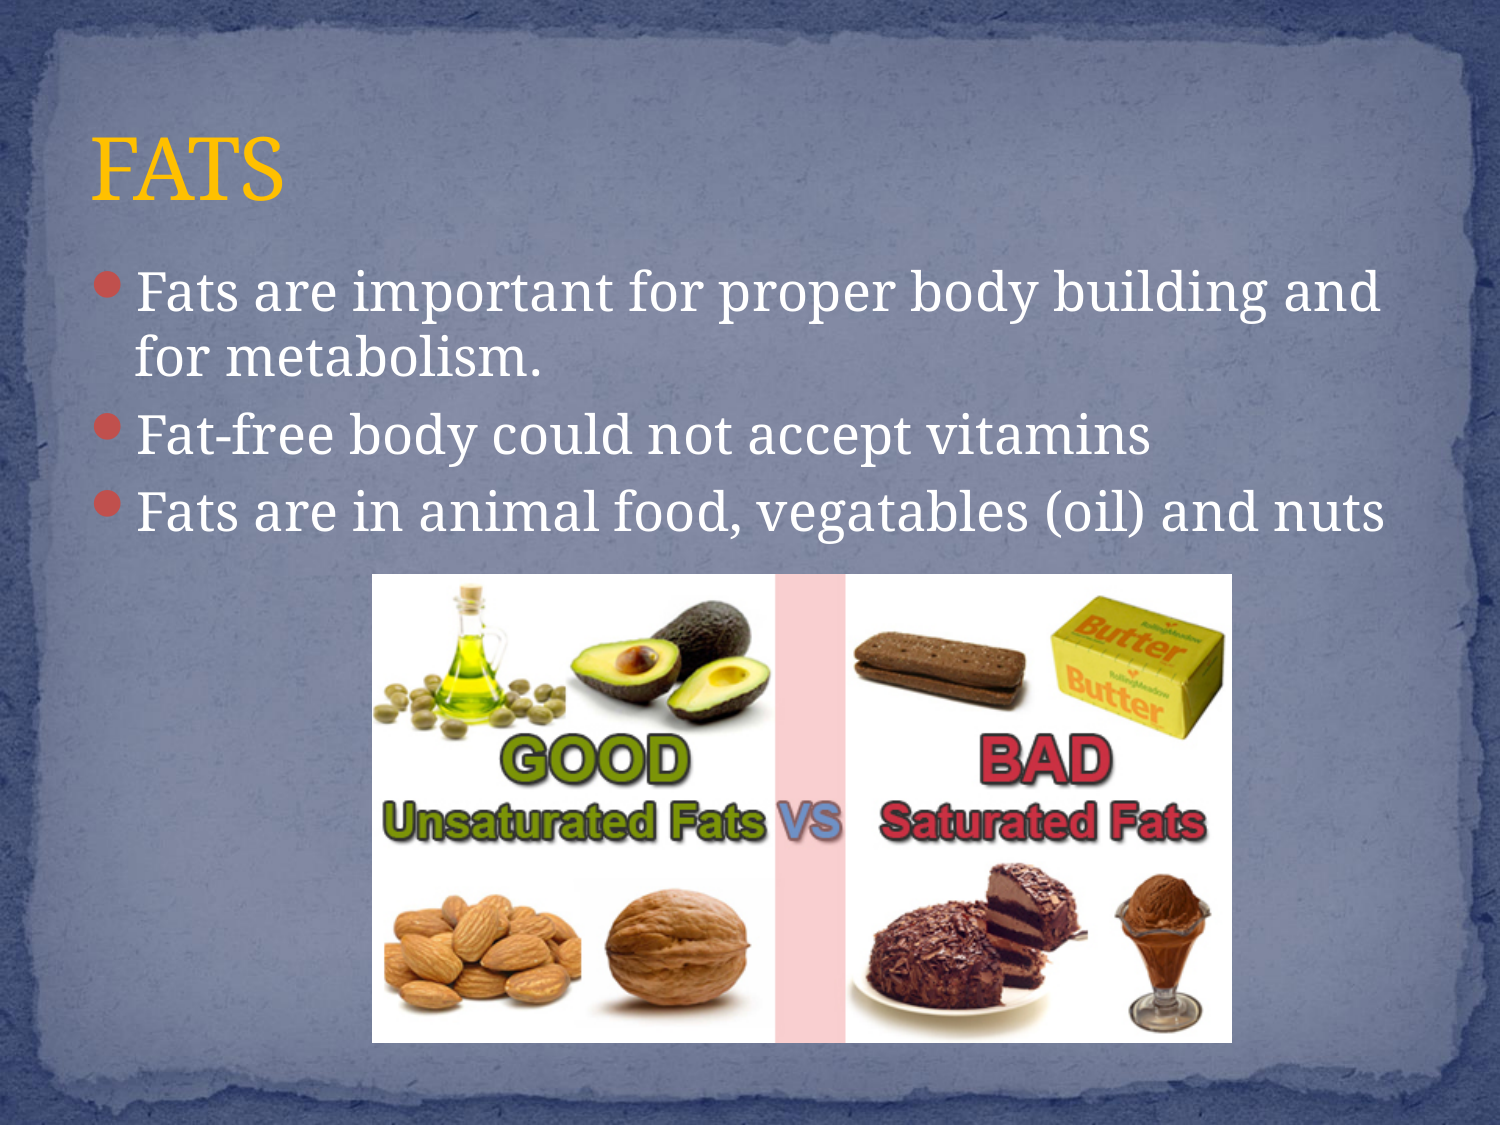

FATS
# Fats are important for proper body building and for metabolism.
Fat-free body could not accept vitamins
Fats are in animal food, vegatables (oil) and nuts